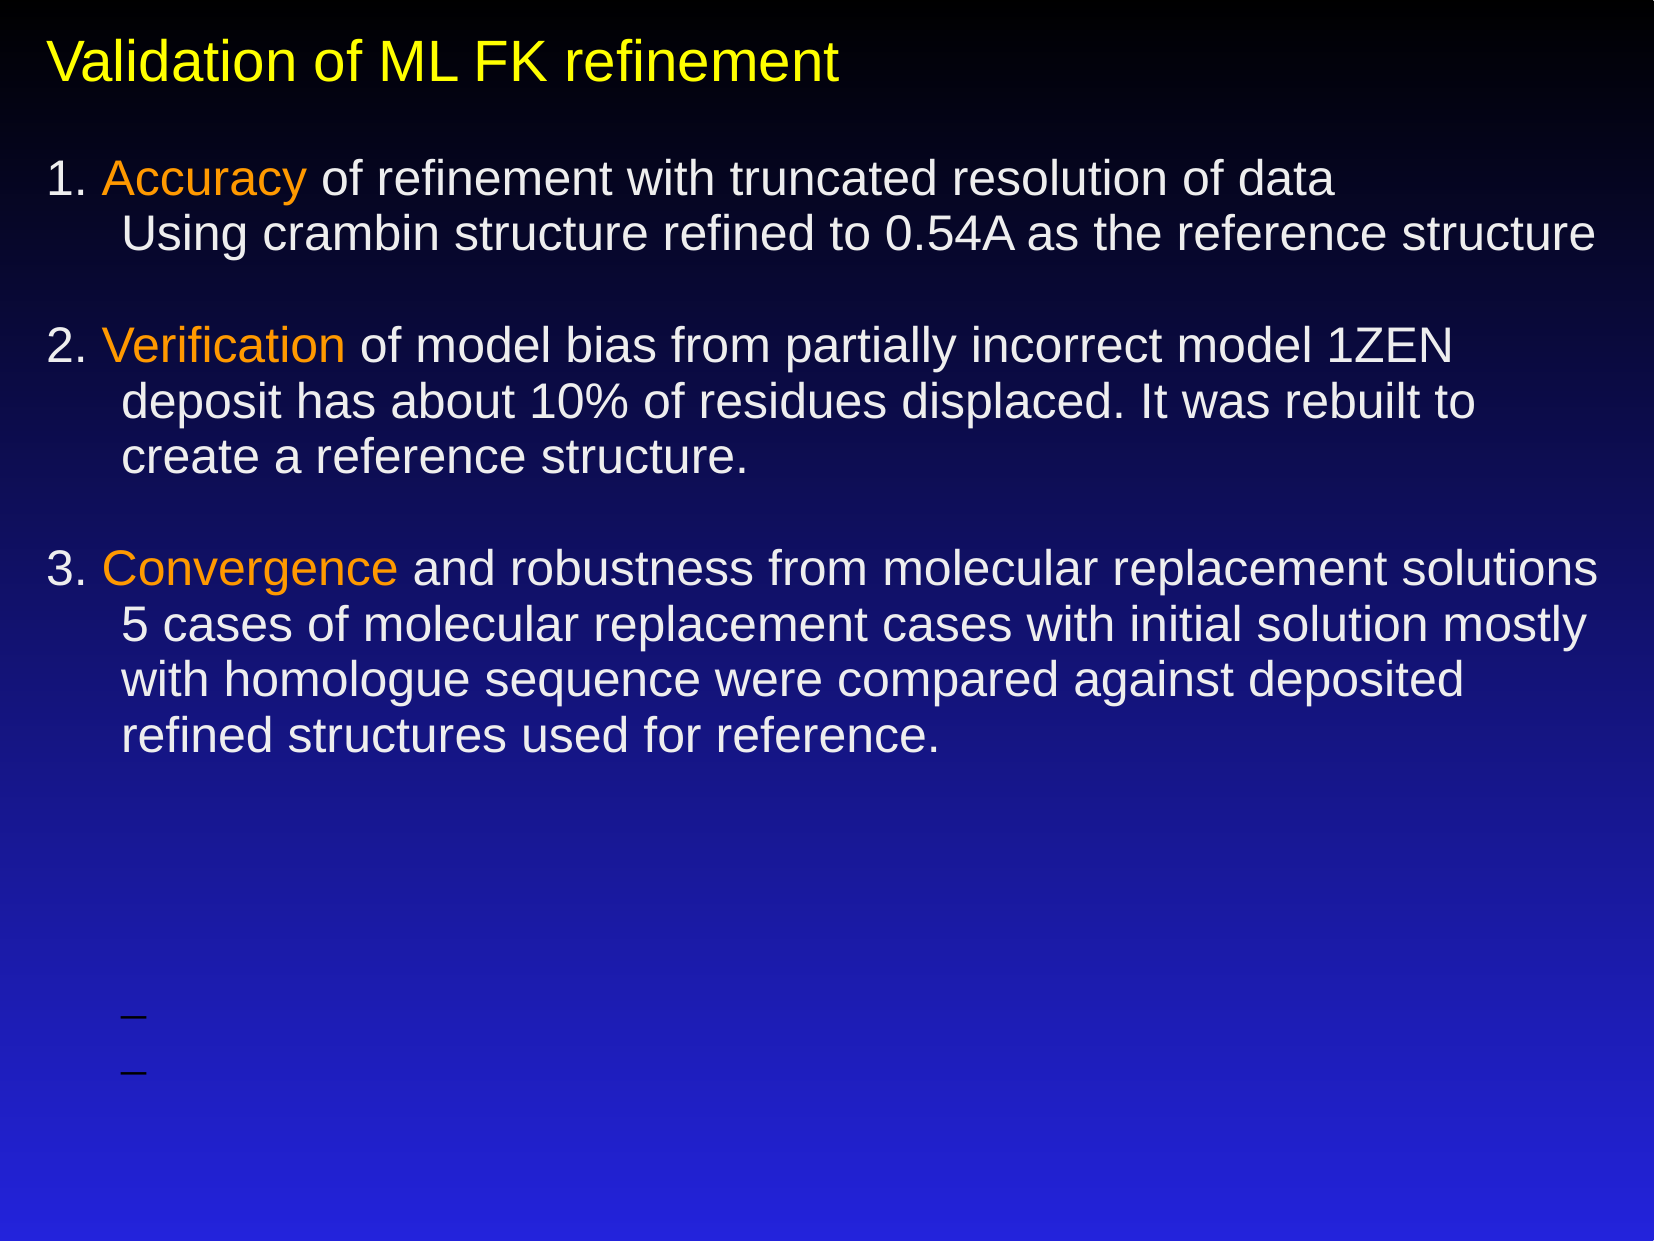

Validation of ML FK refinement
1. Accuracy of refinement with truncated resolution of data
	Using crambin structure refined to 0.54A as the reference structure
2. Verification of model bias from partially incorrect model 1ZEN 			deposit has about 10% of residues displaced. It was rebuilt to 		create a reference structure.
3. Convergence and robustness from molecular replacement solutions 	5 cases of molecular replacement cases with initial solution mostly 	with homologue sequence were compared against deposited 		refined structures used for reference.